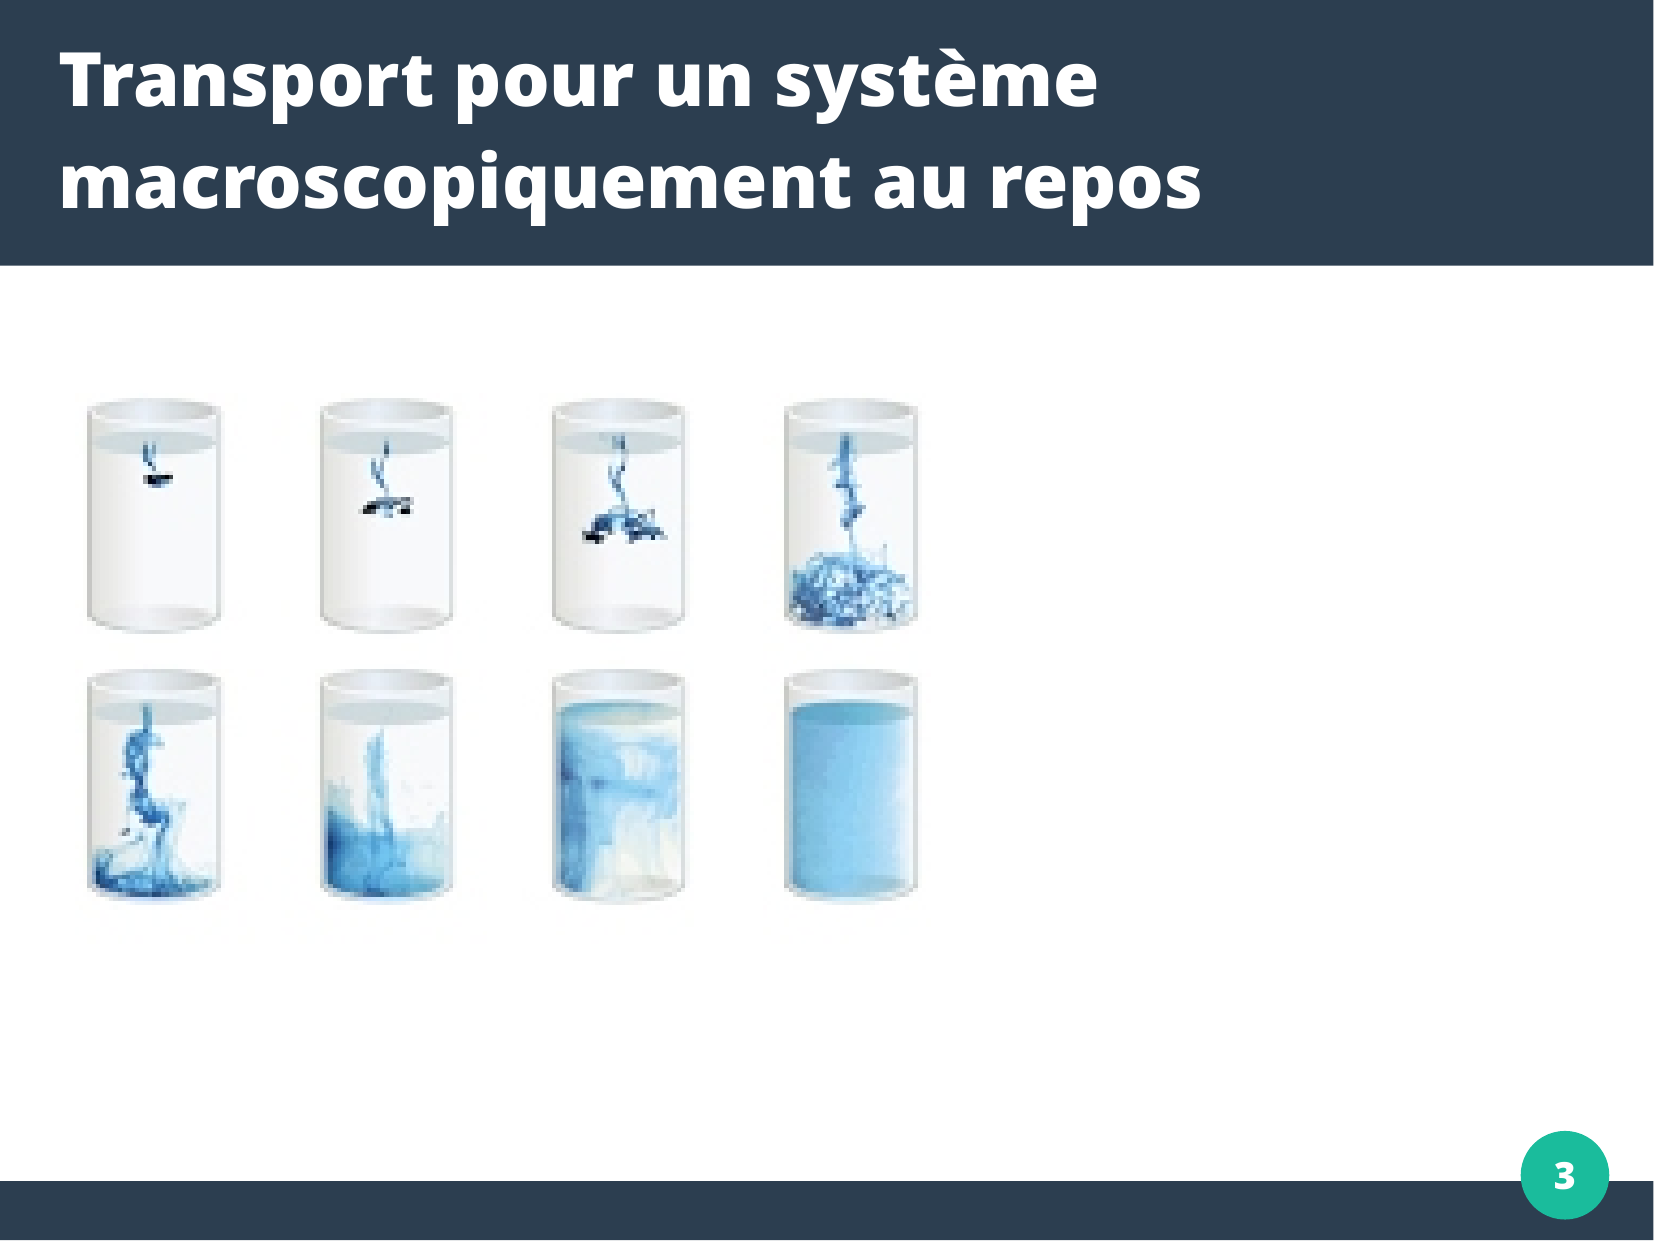

# Transport pour un système macroscopiquement au repos
3